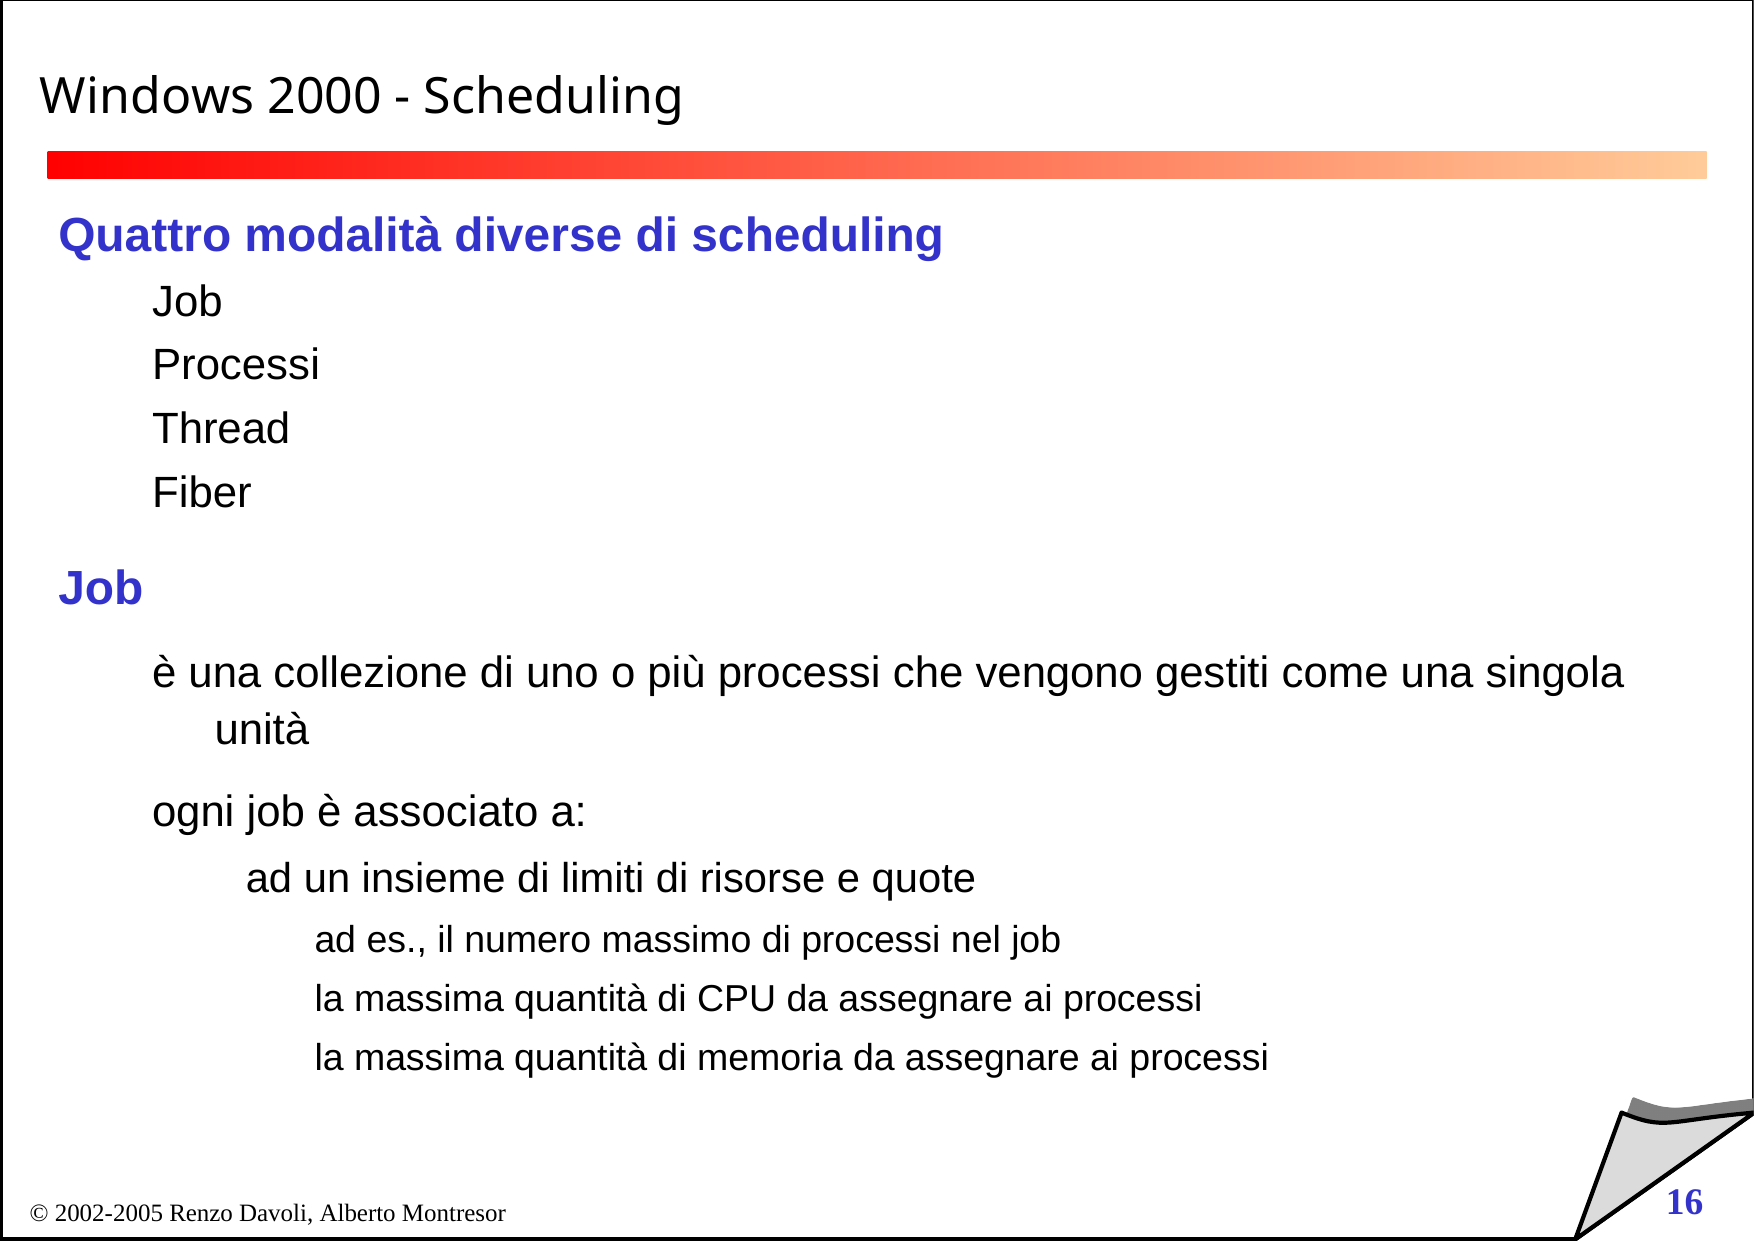

# Windows 2000 - Scheduling
Quattro modalità diverse di scheduling
Job
Processi
Thread
Fiber
Job
è una collezione di uno o più processi che vengono gestiti come una singola unità
ogni job è associato a:
ad un insieme di limiti di risorse e quote
ad es., il numero massimo di processi nel job
la massima quantità di CPU da assegnare ai processi
la massima quantità di memoria da assegnare ai processi